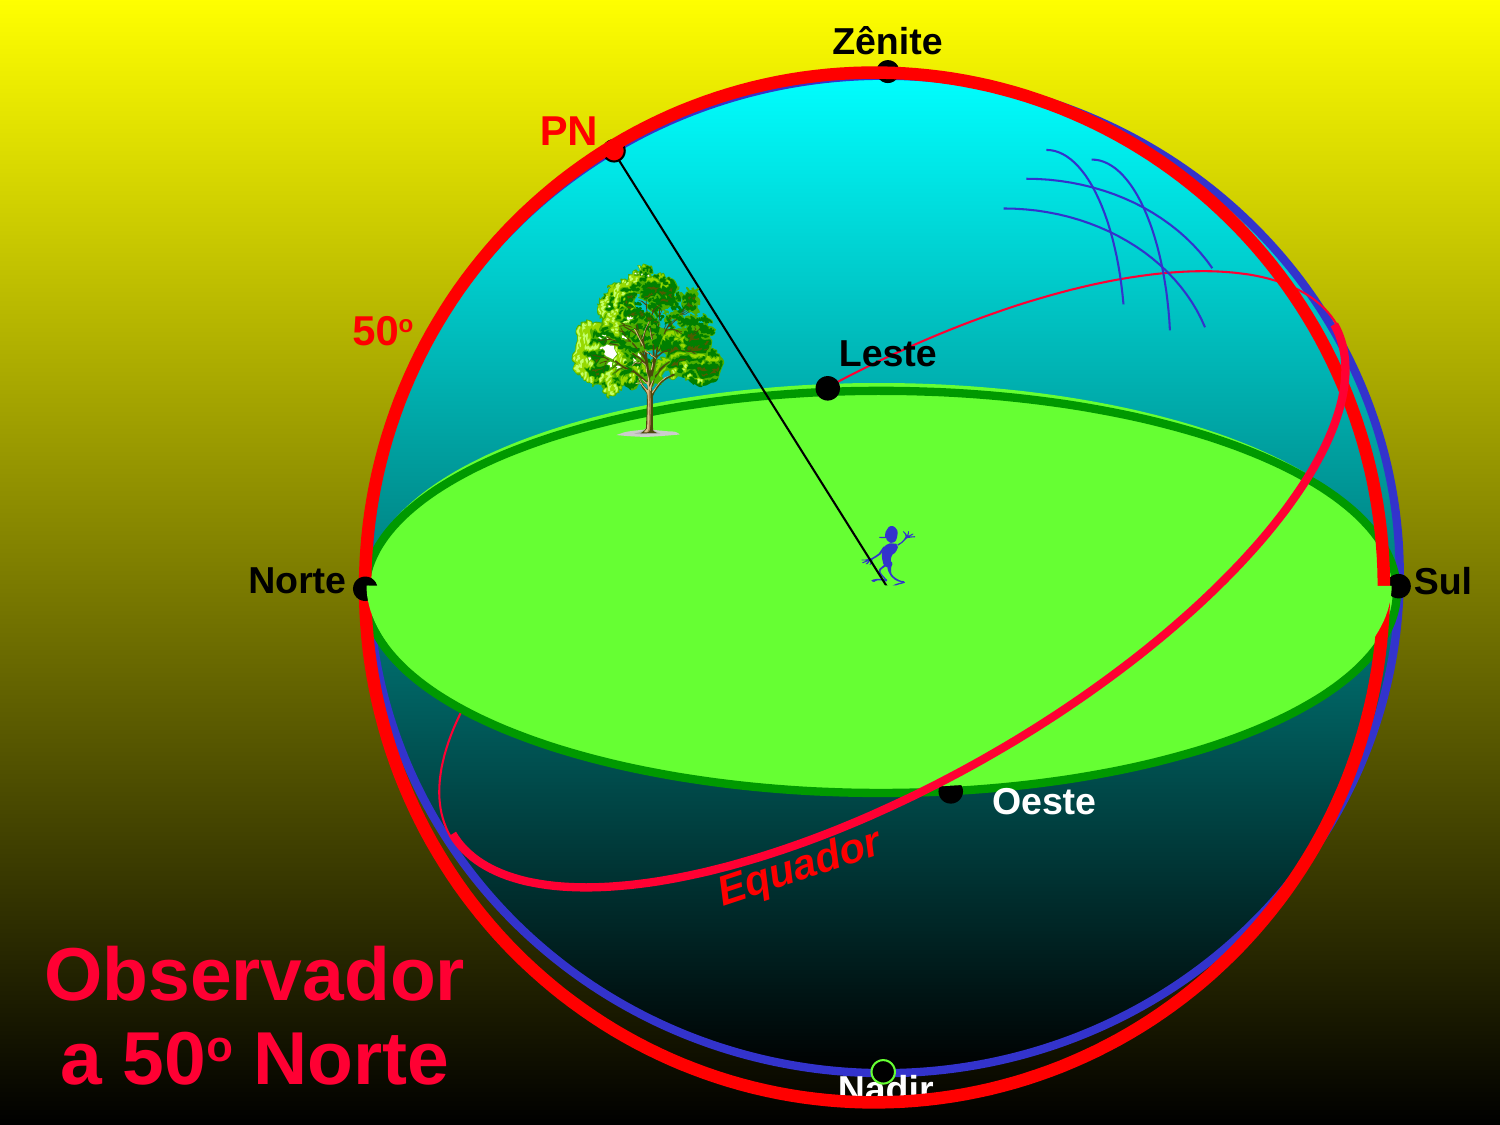

Zênite
50o
PN
Equador
Leste
Norte
Sul
Horizonte
Oeste
# Observador a 50o Norte
Nadir